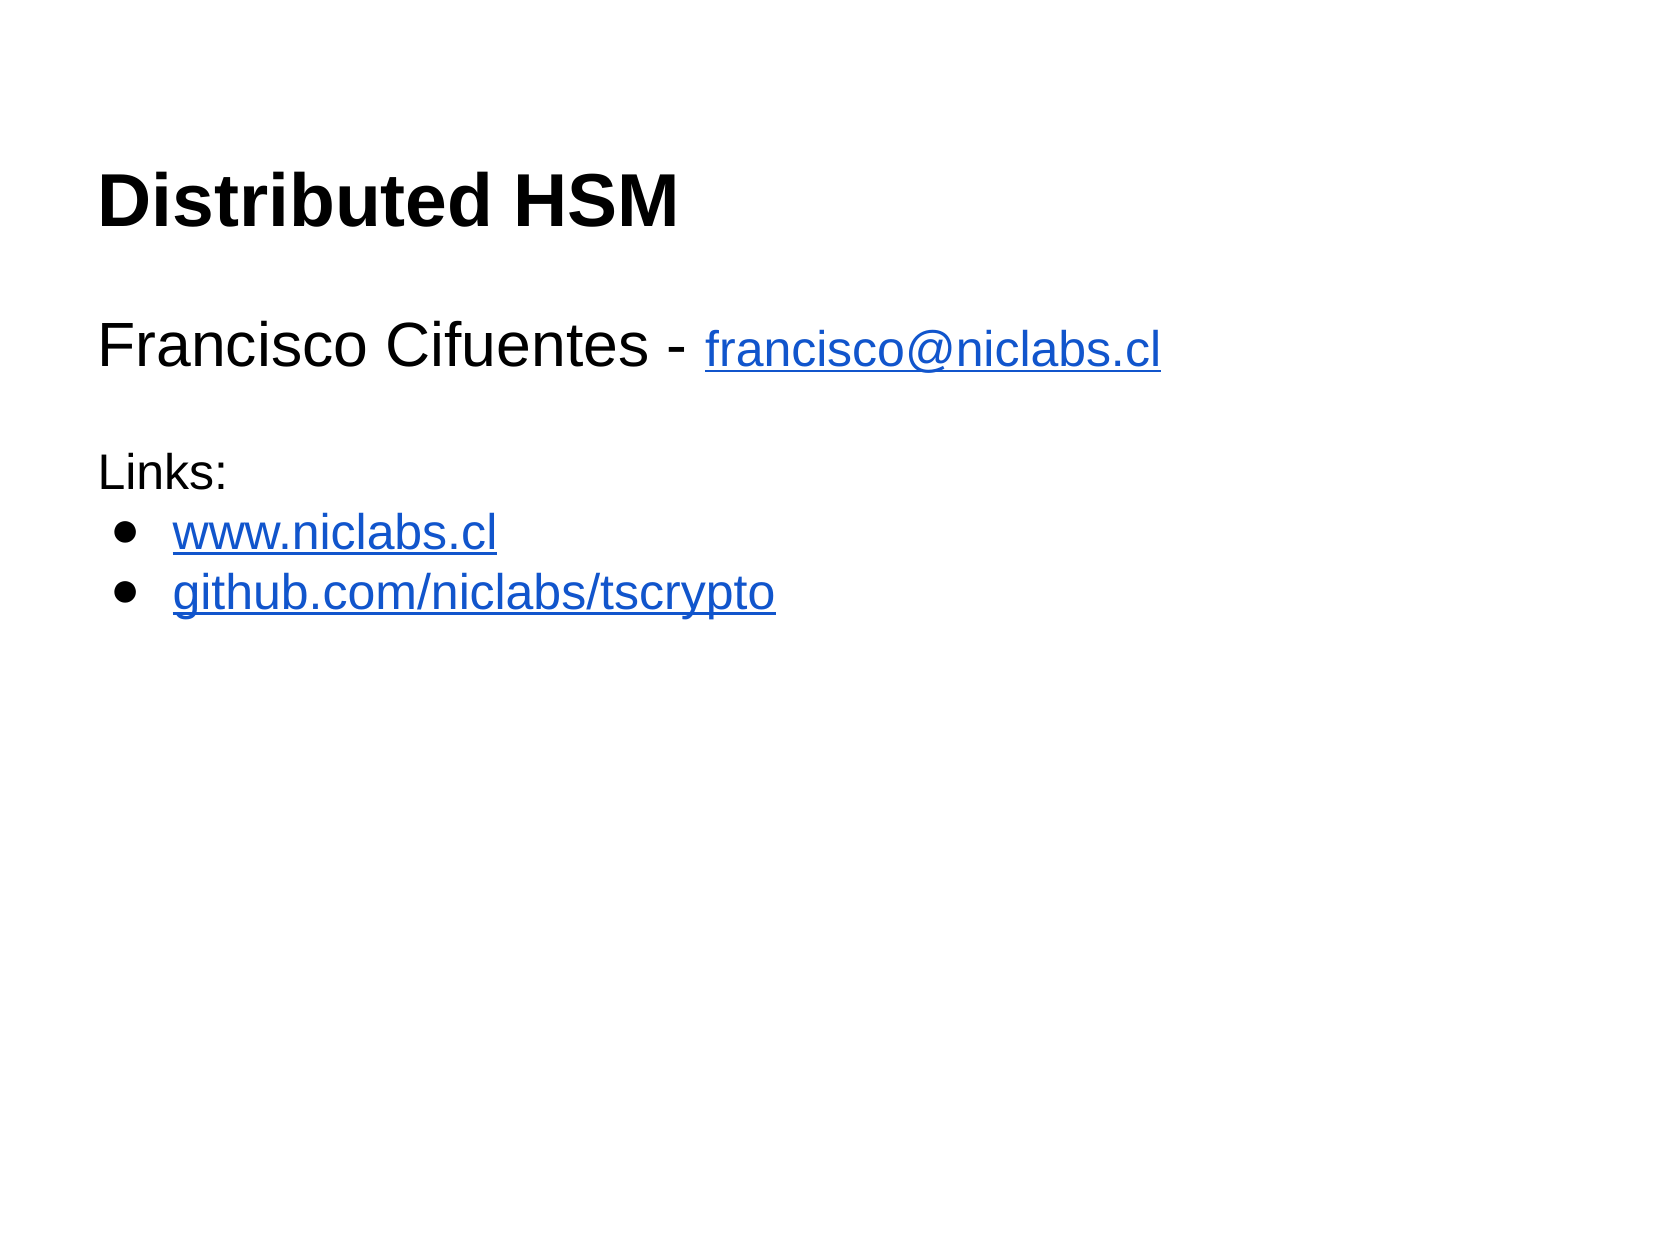

# Distributed HSM
Francisco Cifuentes - francisco@niclabs.cl
Links:
www.niclabs.cl
github.com/niclabs/tscrypto